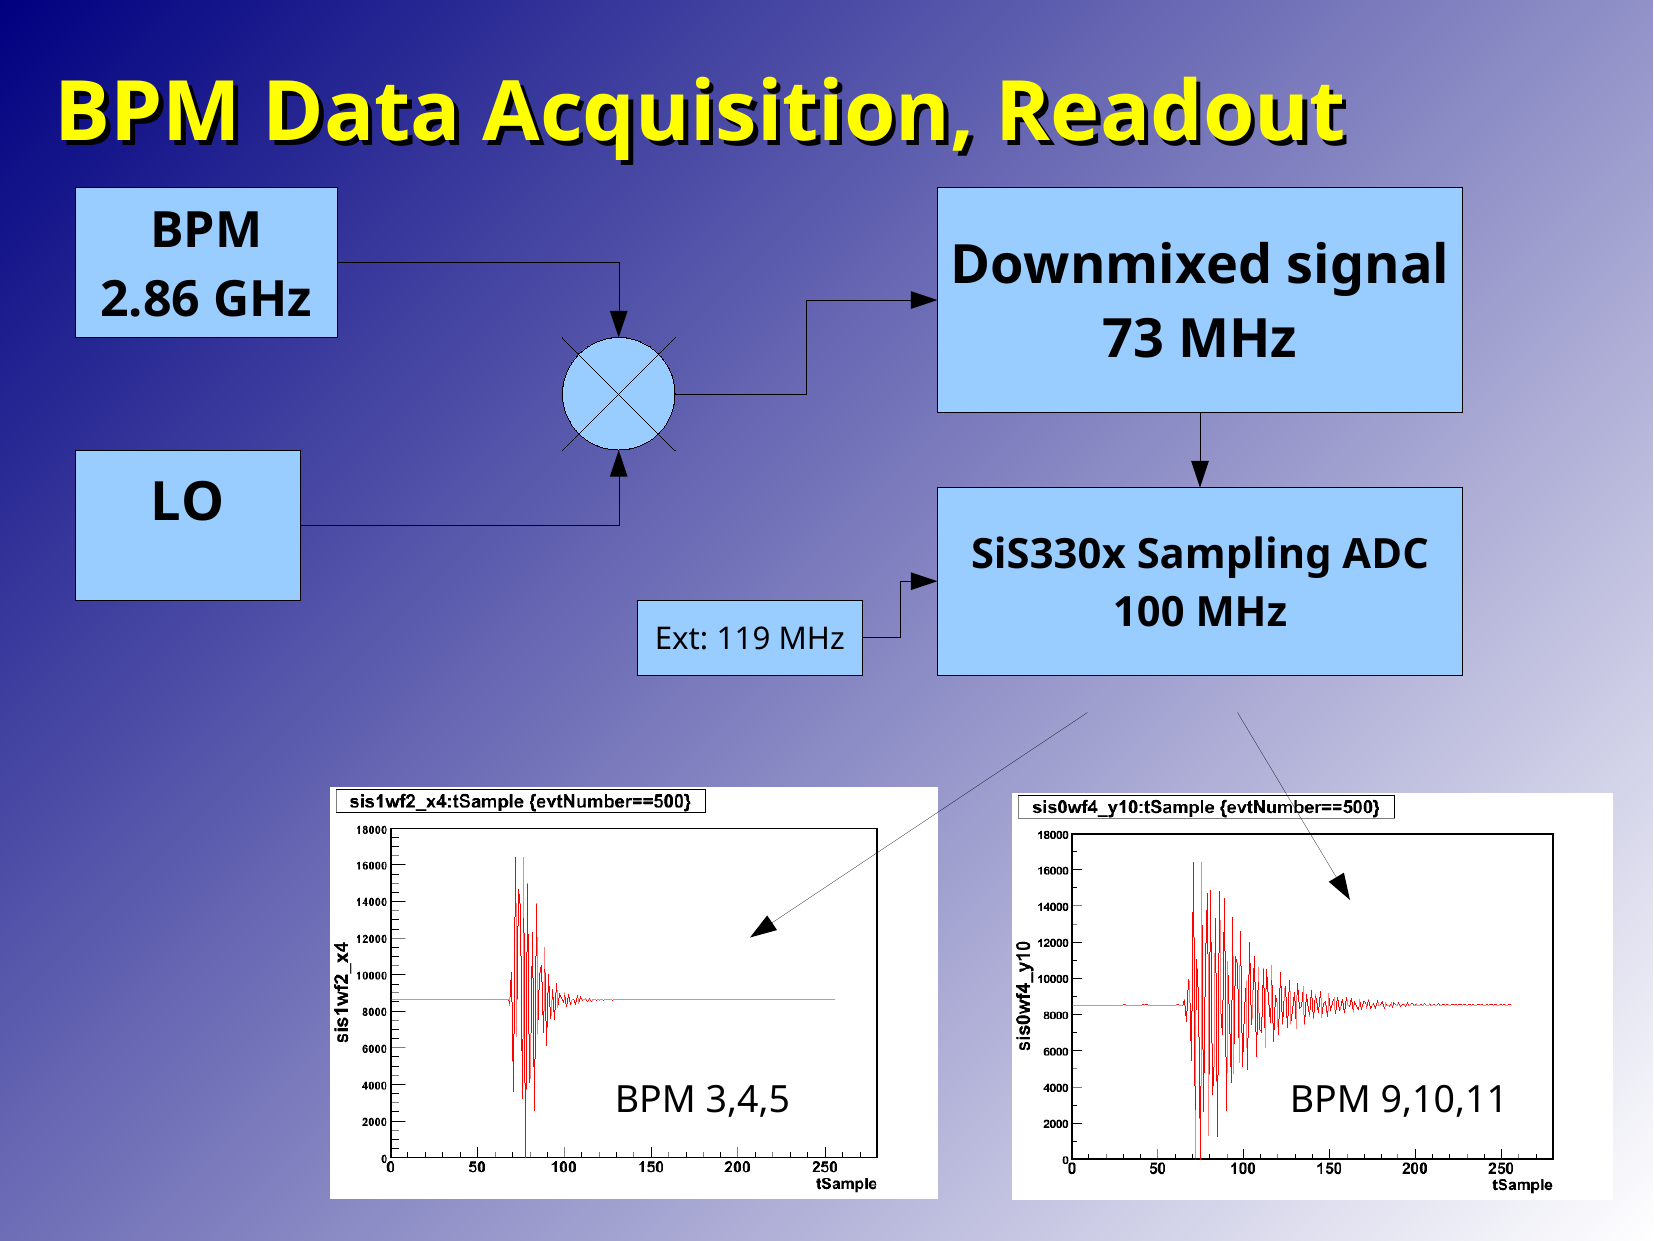

BPM Data Acquisition, Readout
BPM
2.86 GHz
Downmixed signal
73 MHz
LO
SiS330x Sampling ADC
100 MHz
Ext: 119 MHz
BPM 3,4,5
BPM 9,10,11